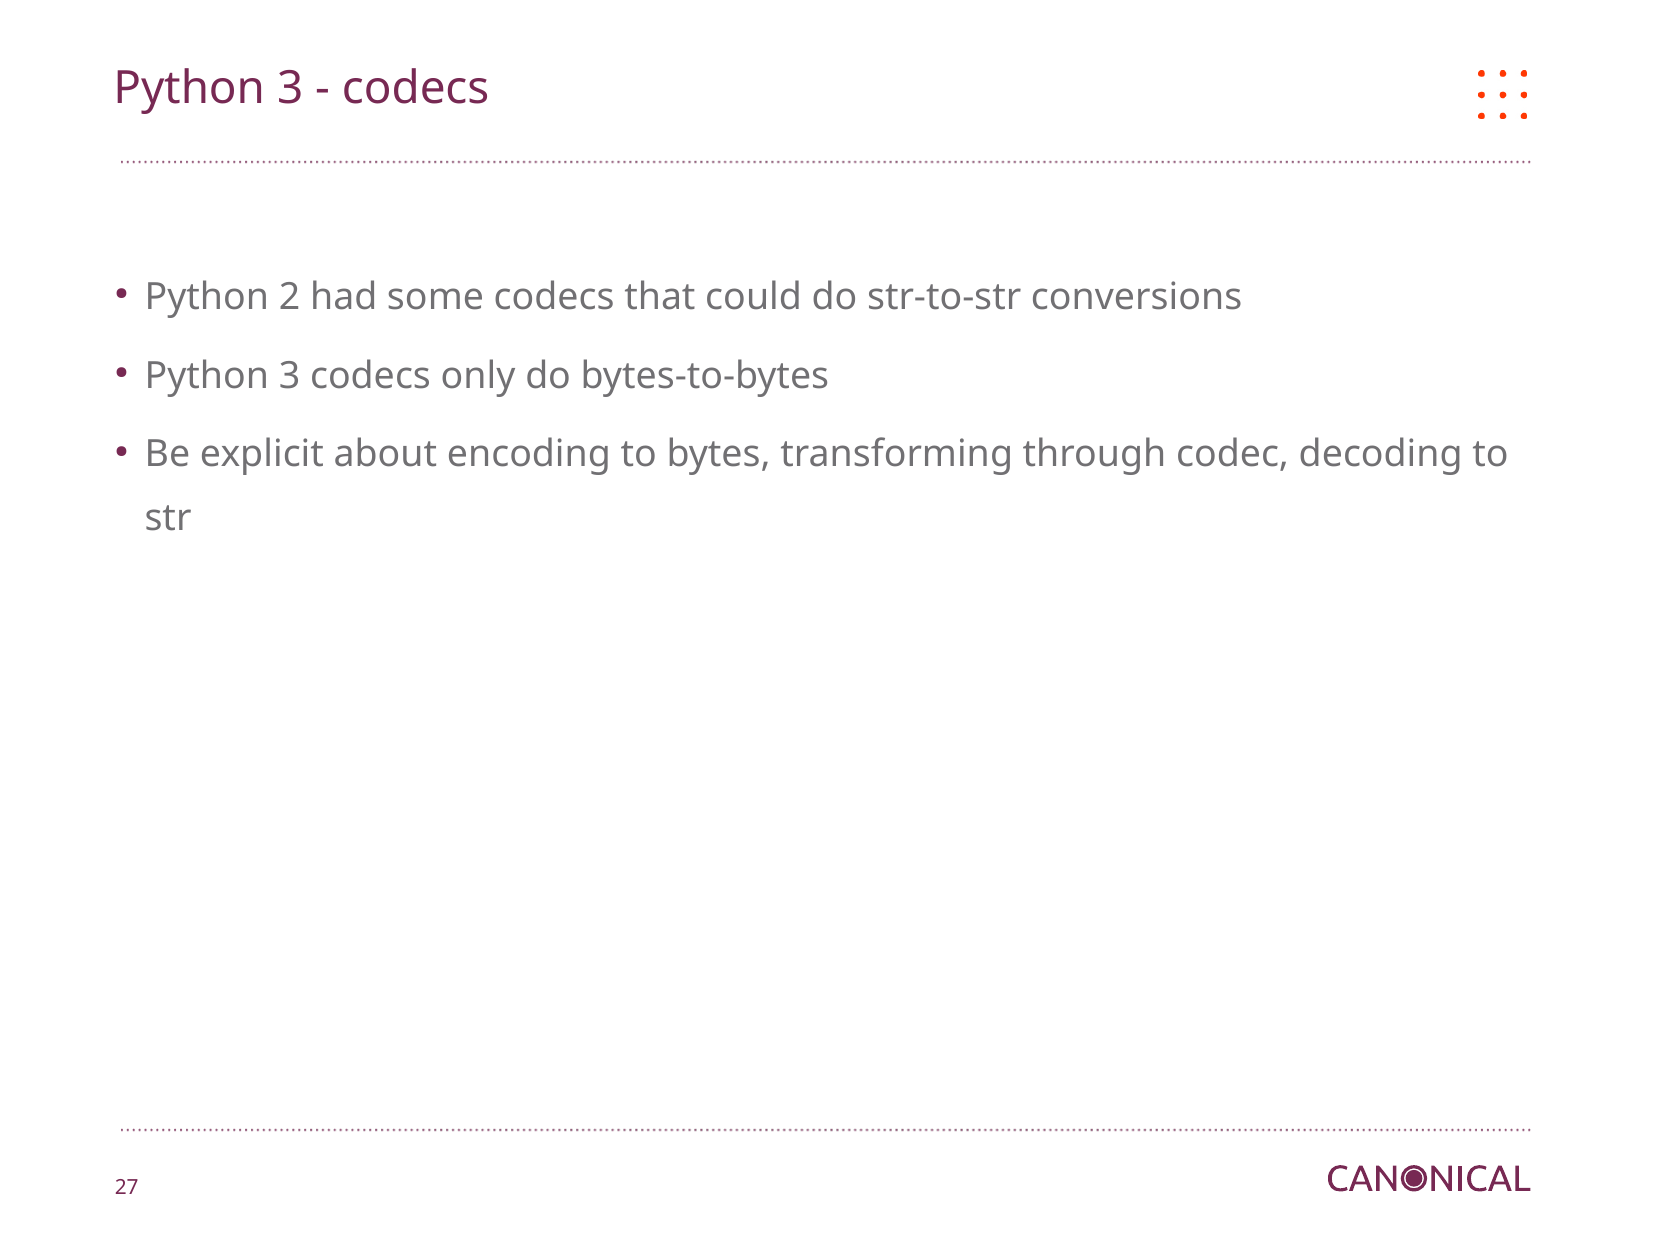

# Python 3 - codecs
Python 2 had some codecs that could do str-to-str conversions
Python 3 codecs only do bytes-to-bytes
Be explicit about encoding to bytes, transforming through codec, decoding to str